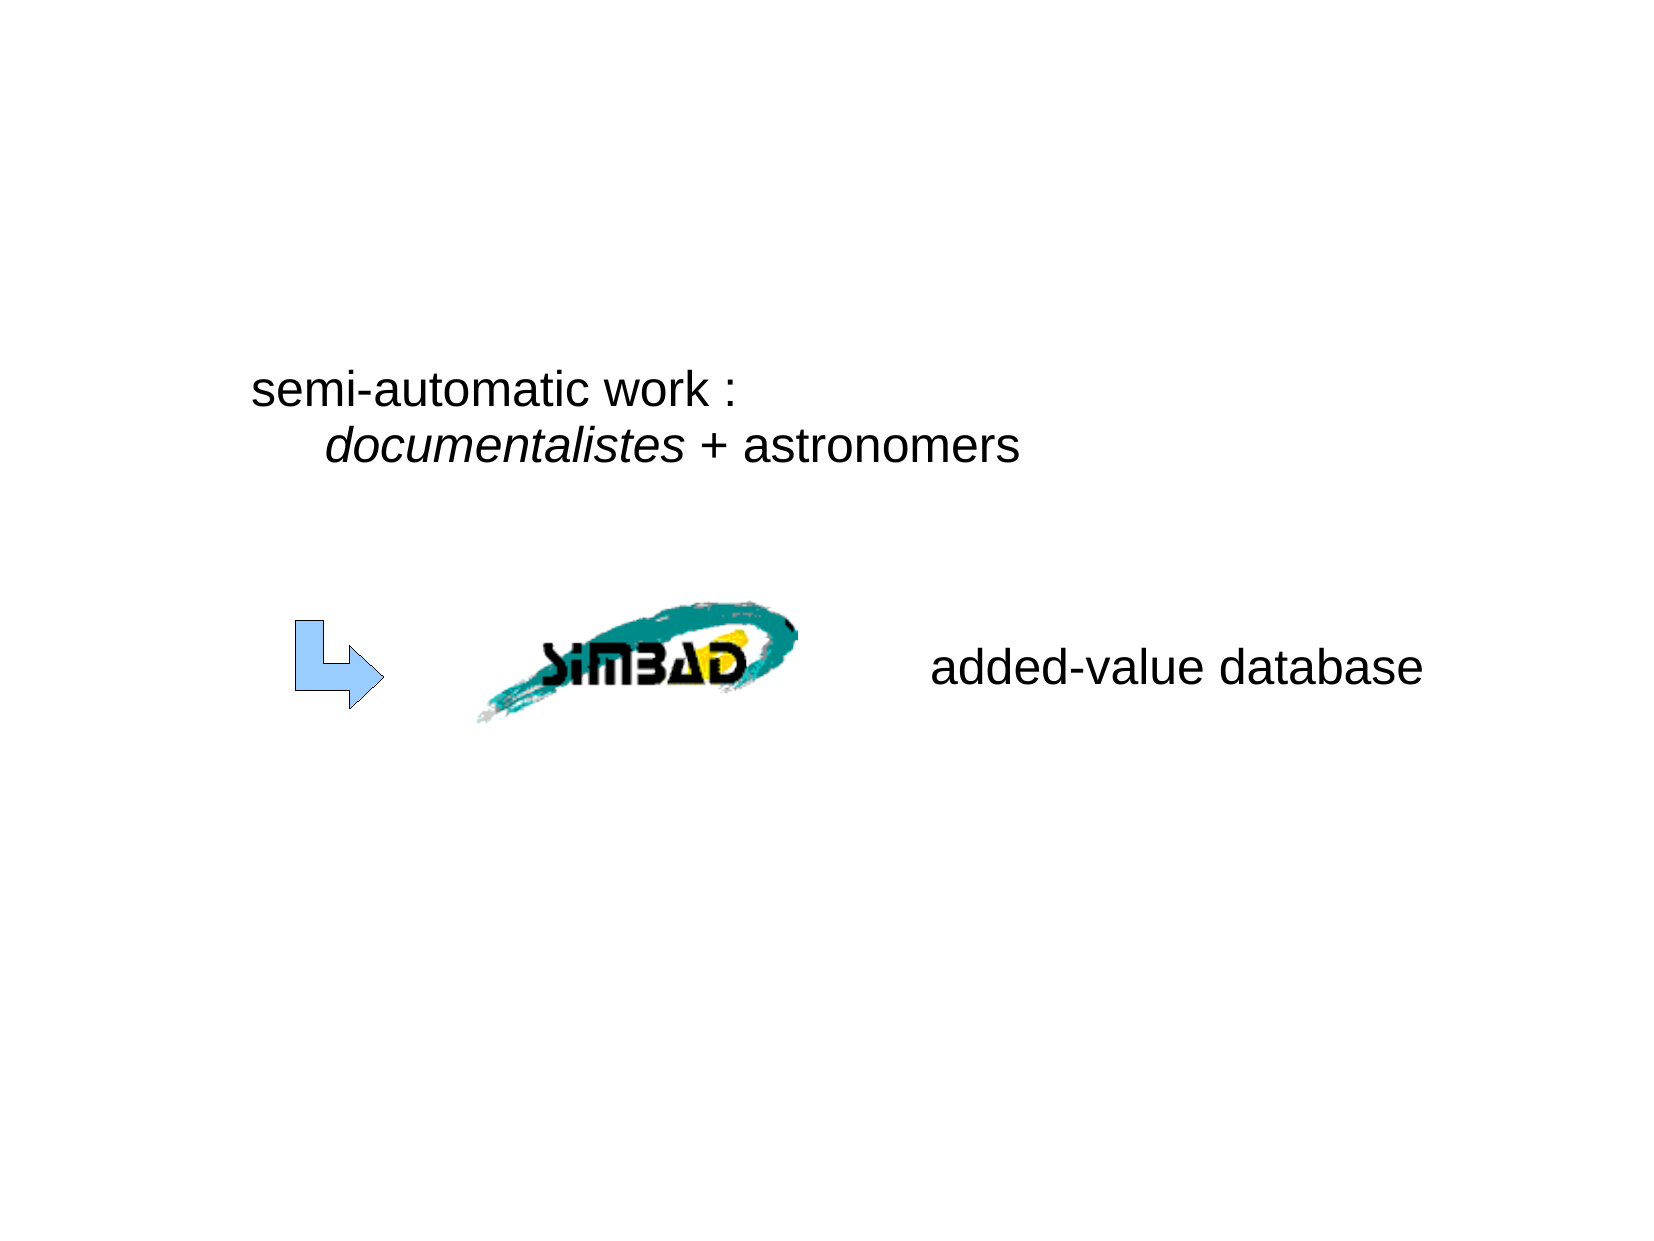

semi-automatic work :
	documentalistes + astronomers
added-value database